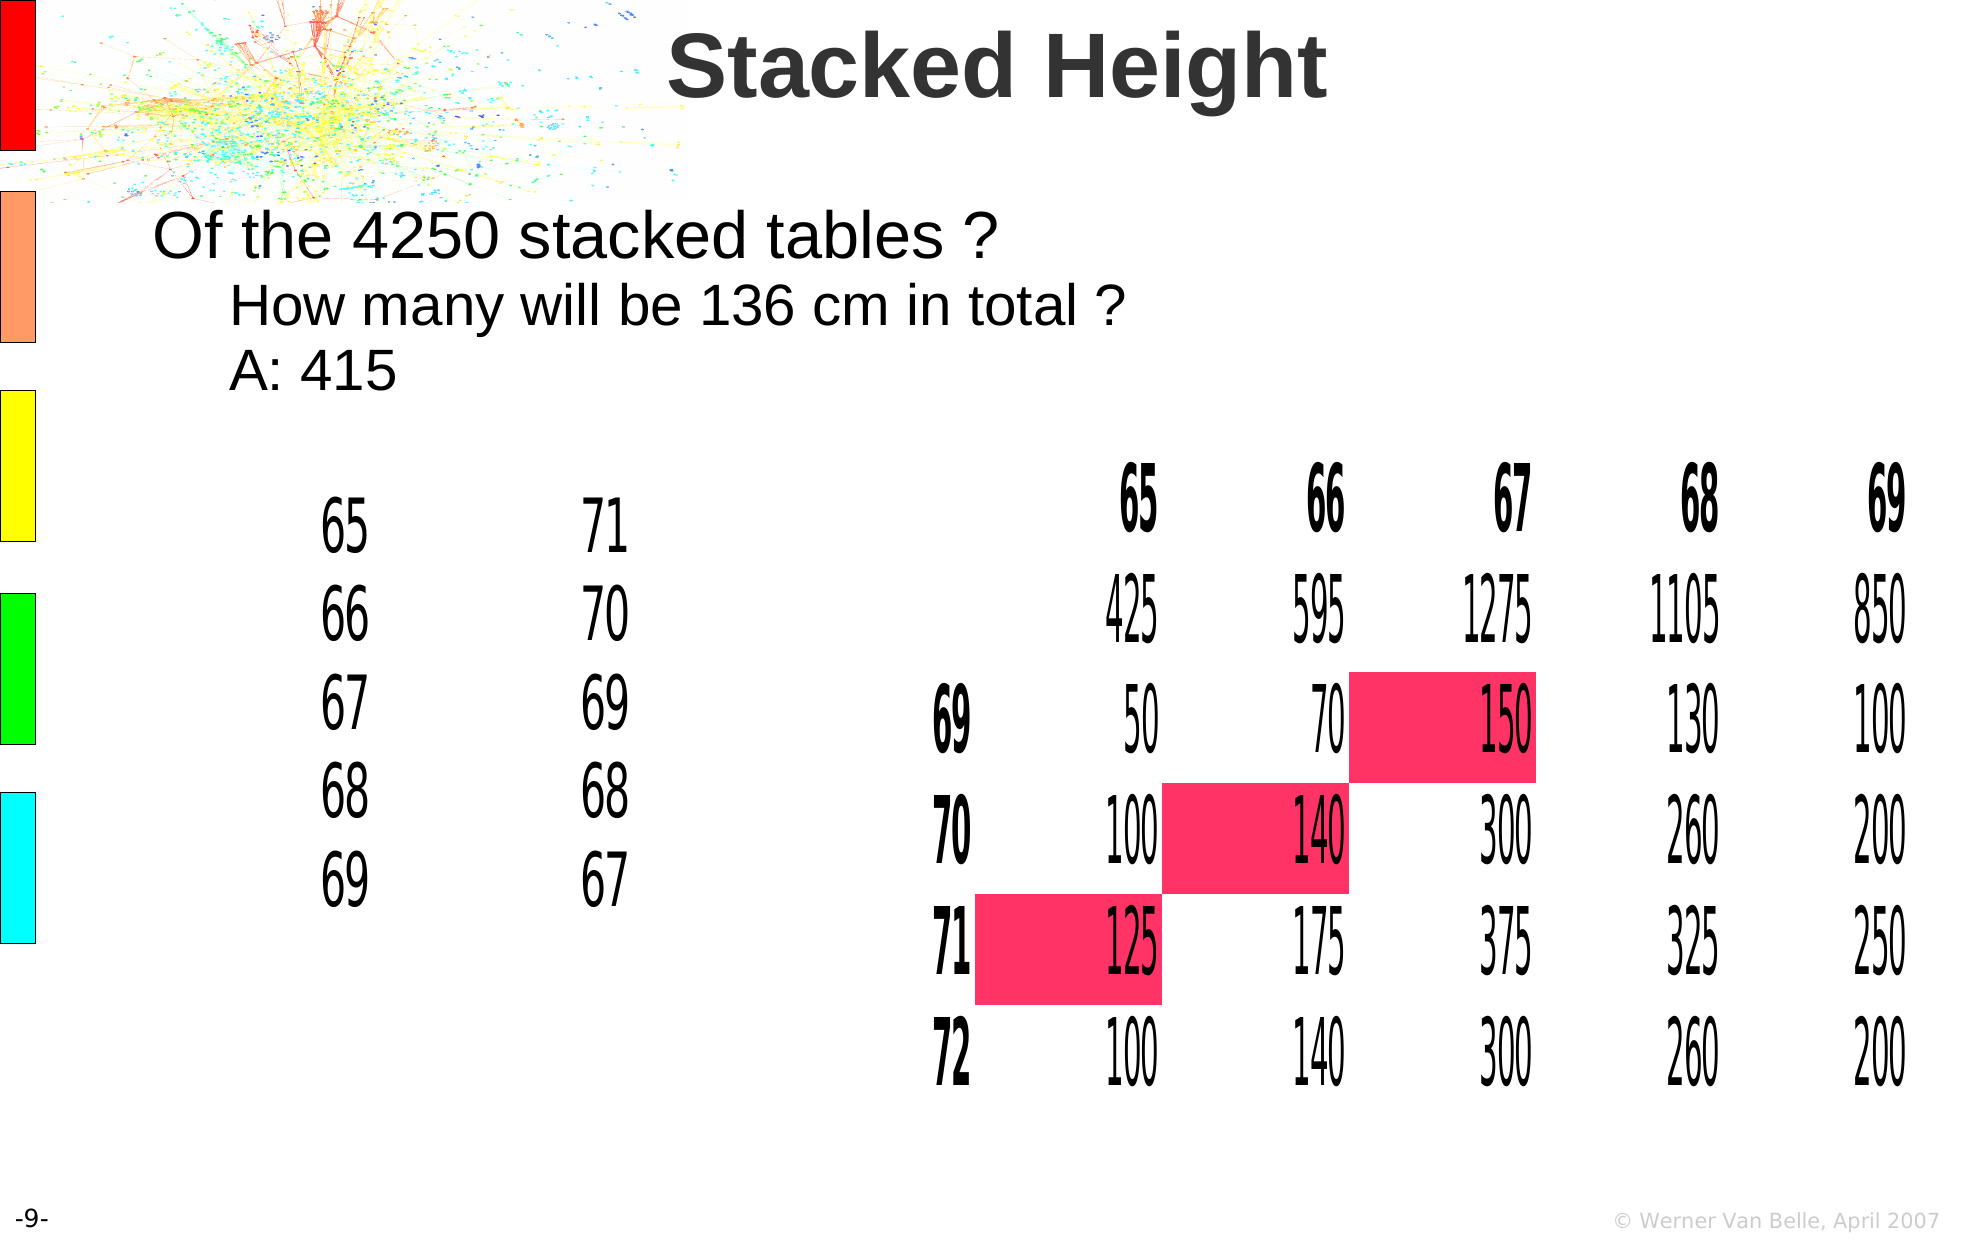

# Stacked Height
Of the 4250 stacked tables ?
How many will be 136 cm in total ?
A: 415